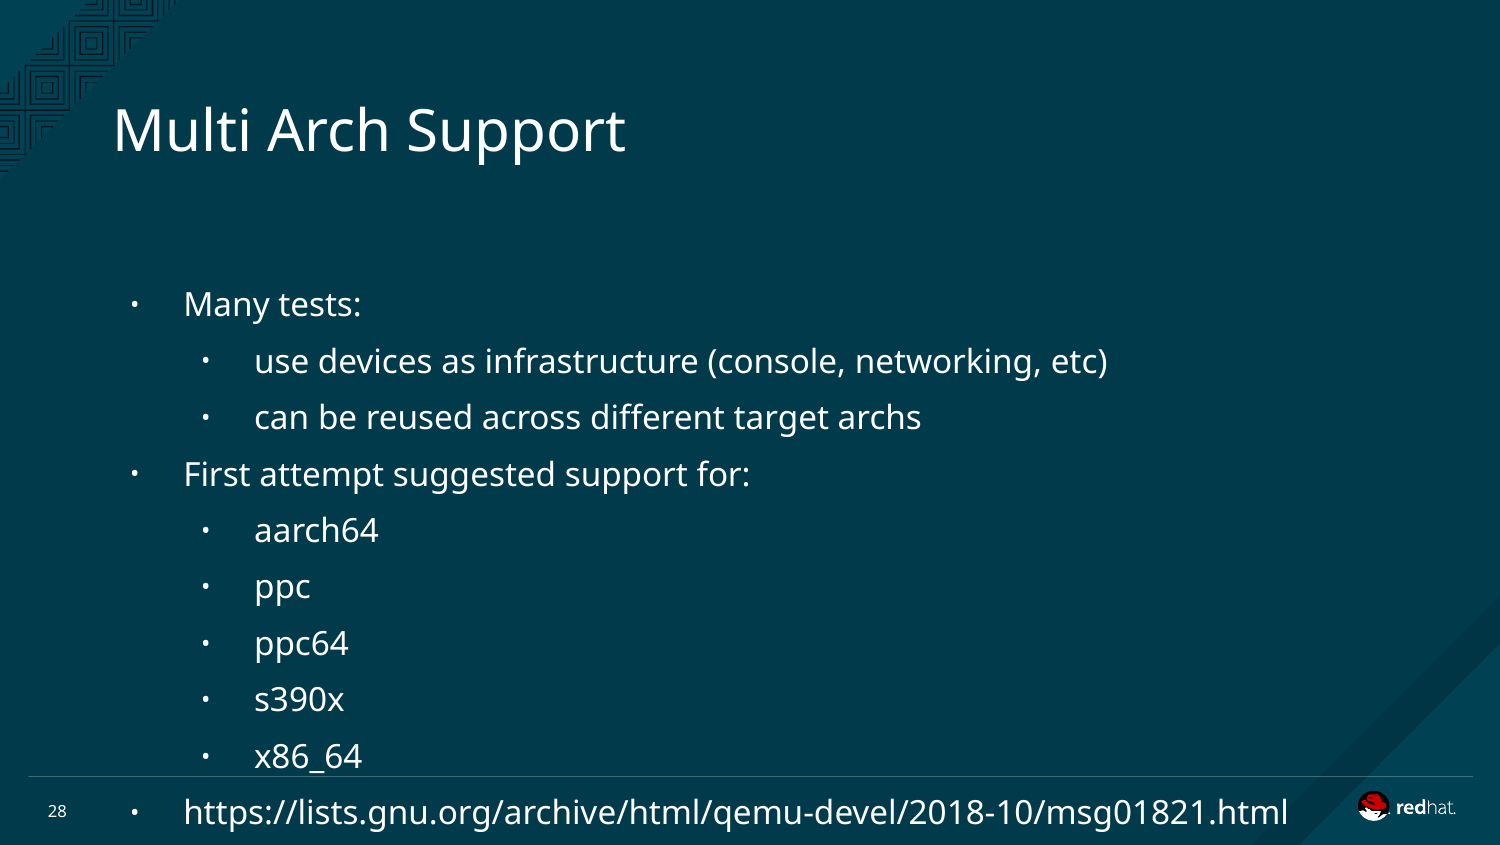

# Multi Arch Support
Many tests:
use devices as infrastructure (console, networking, etc)
can be reused across different target archs
First attempt suggested support for:
aarch64
ppc
ppc64
s390x
x86_64
https://lists.gnu.org/archive/html/qemu-devel/2018-10/msg01821.html
28